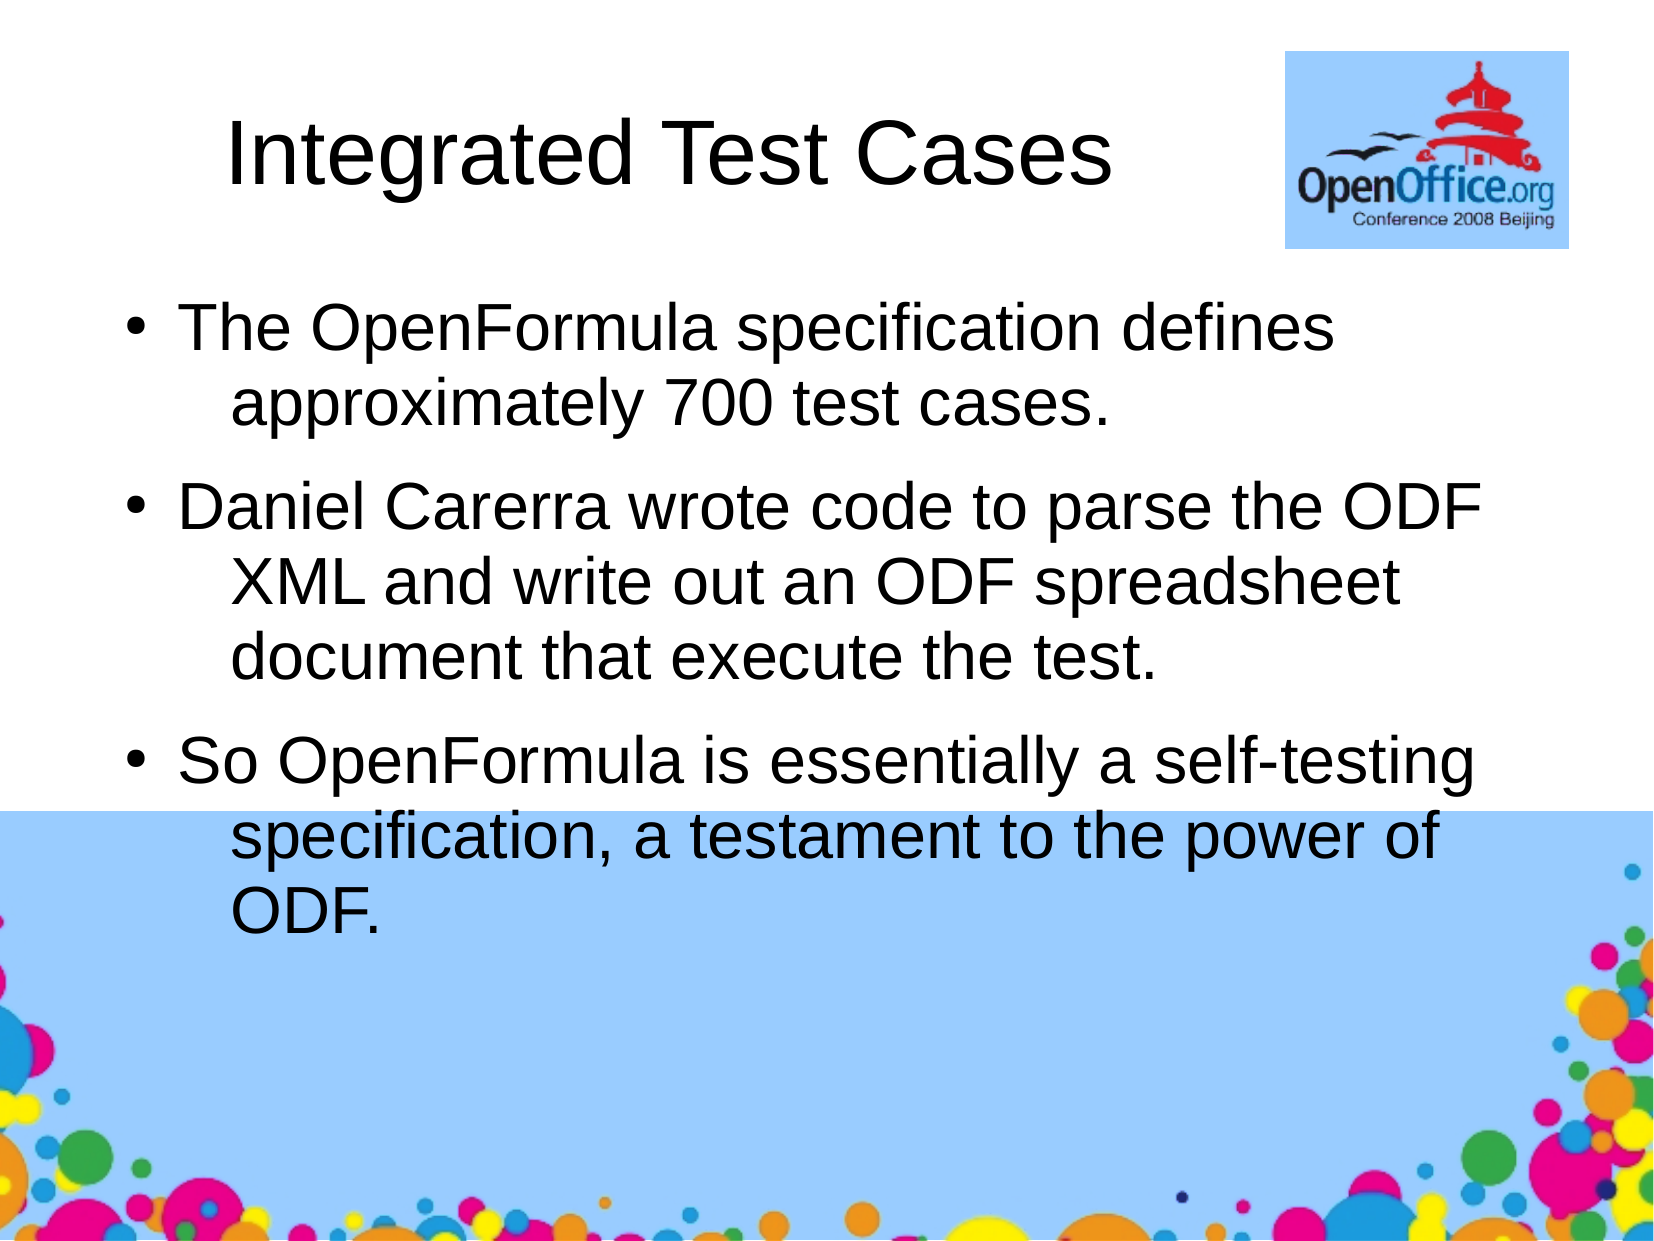

# Integrated Test Cases
The OpenFormula specification defines approximately 700 test cases.
Daniel Carerra wrote code to parse the ODF XML and write out an ODF spreadsheet document that execute the test.
So OpenFormula is essentially a self-testing specification, a testament to the power of ODF.